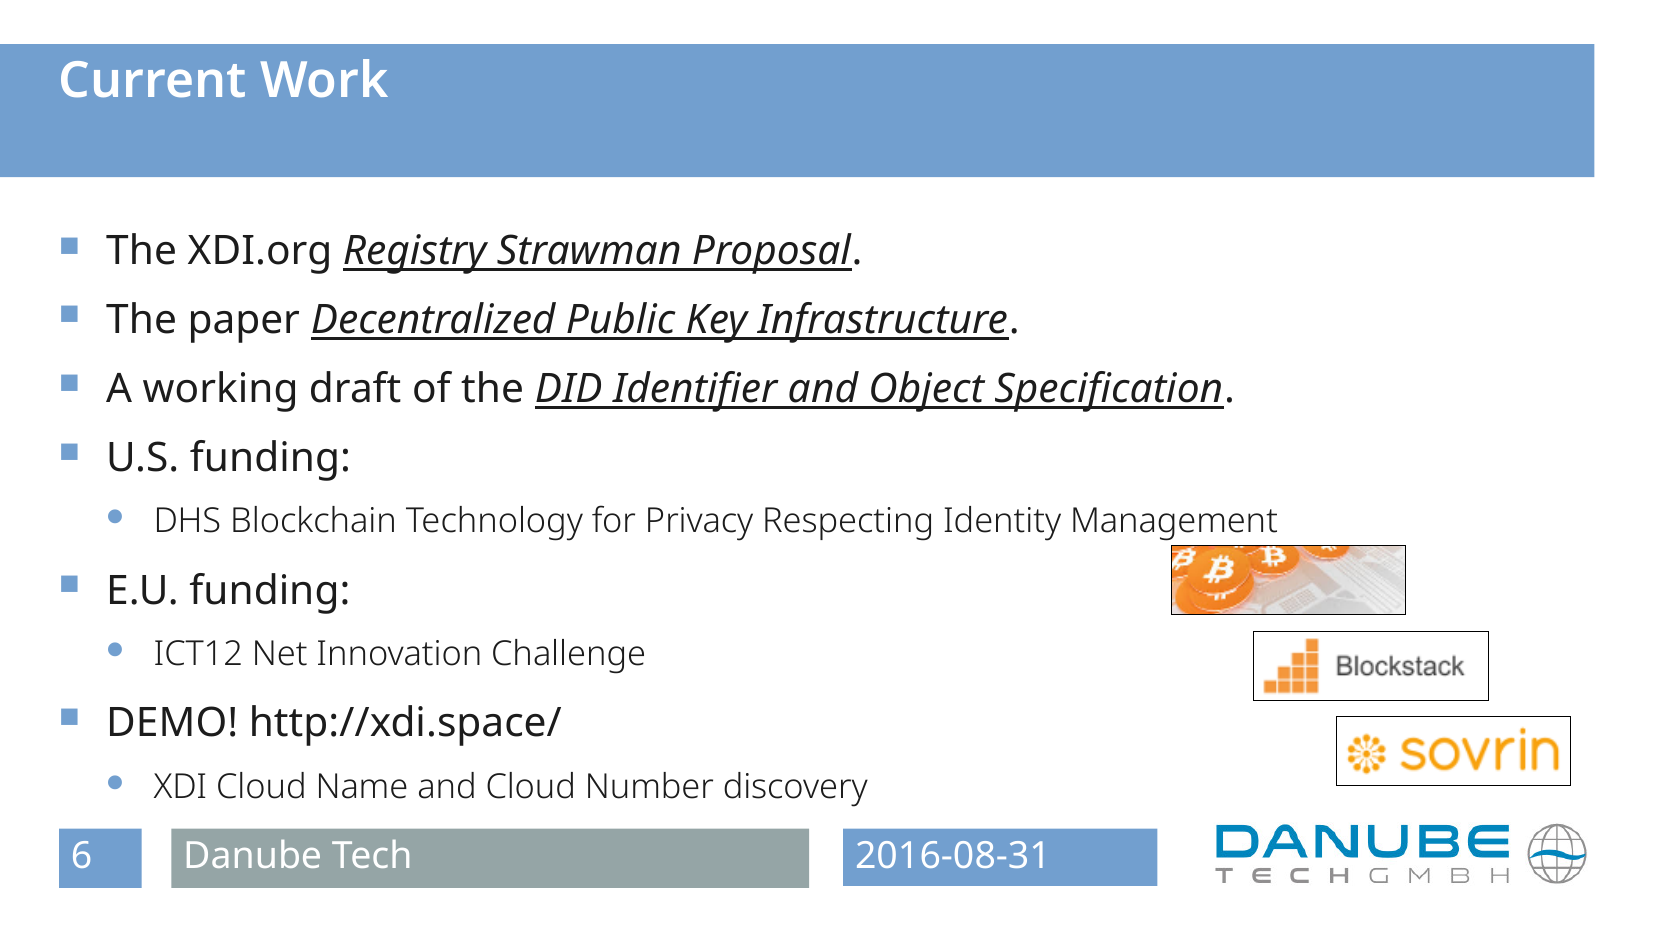

# Current Work
The XDI.org Registry Strawman Proposal.
The paper Decentralized Public Key Infrastructure.
A working draft of the DID Identifier and Object Specification.
U.S. funding:
DHS Blockchain Technology for Privacy Respecting Identity Management
E.U. funding:
ICT12 Net Innovation Challenge
DEMO! http://xdi.space/
XDI Cloud Name and Cloud Number discovery
6
Danube Tech
2016-08-31